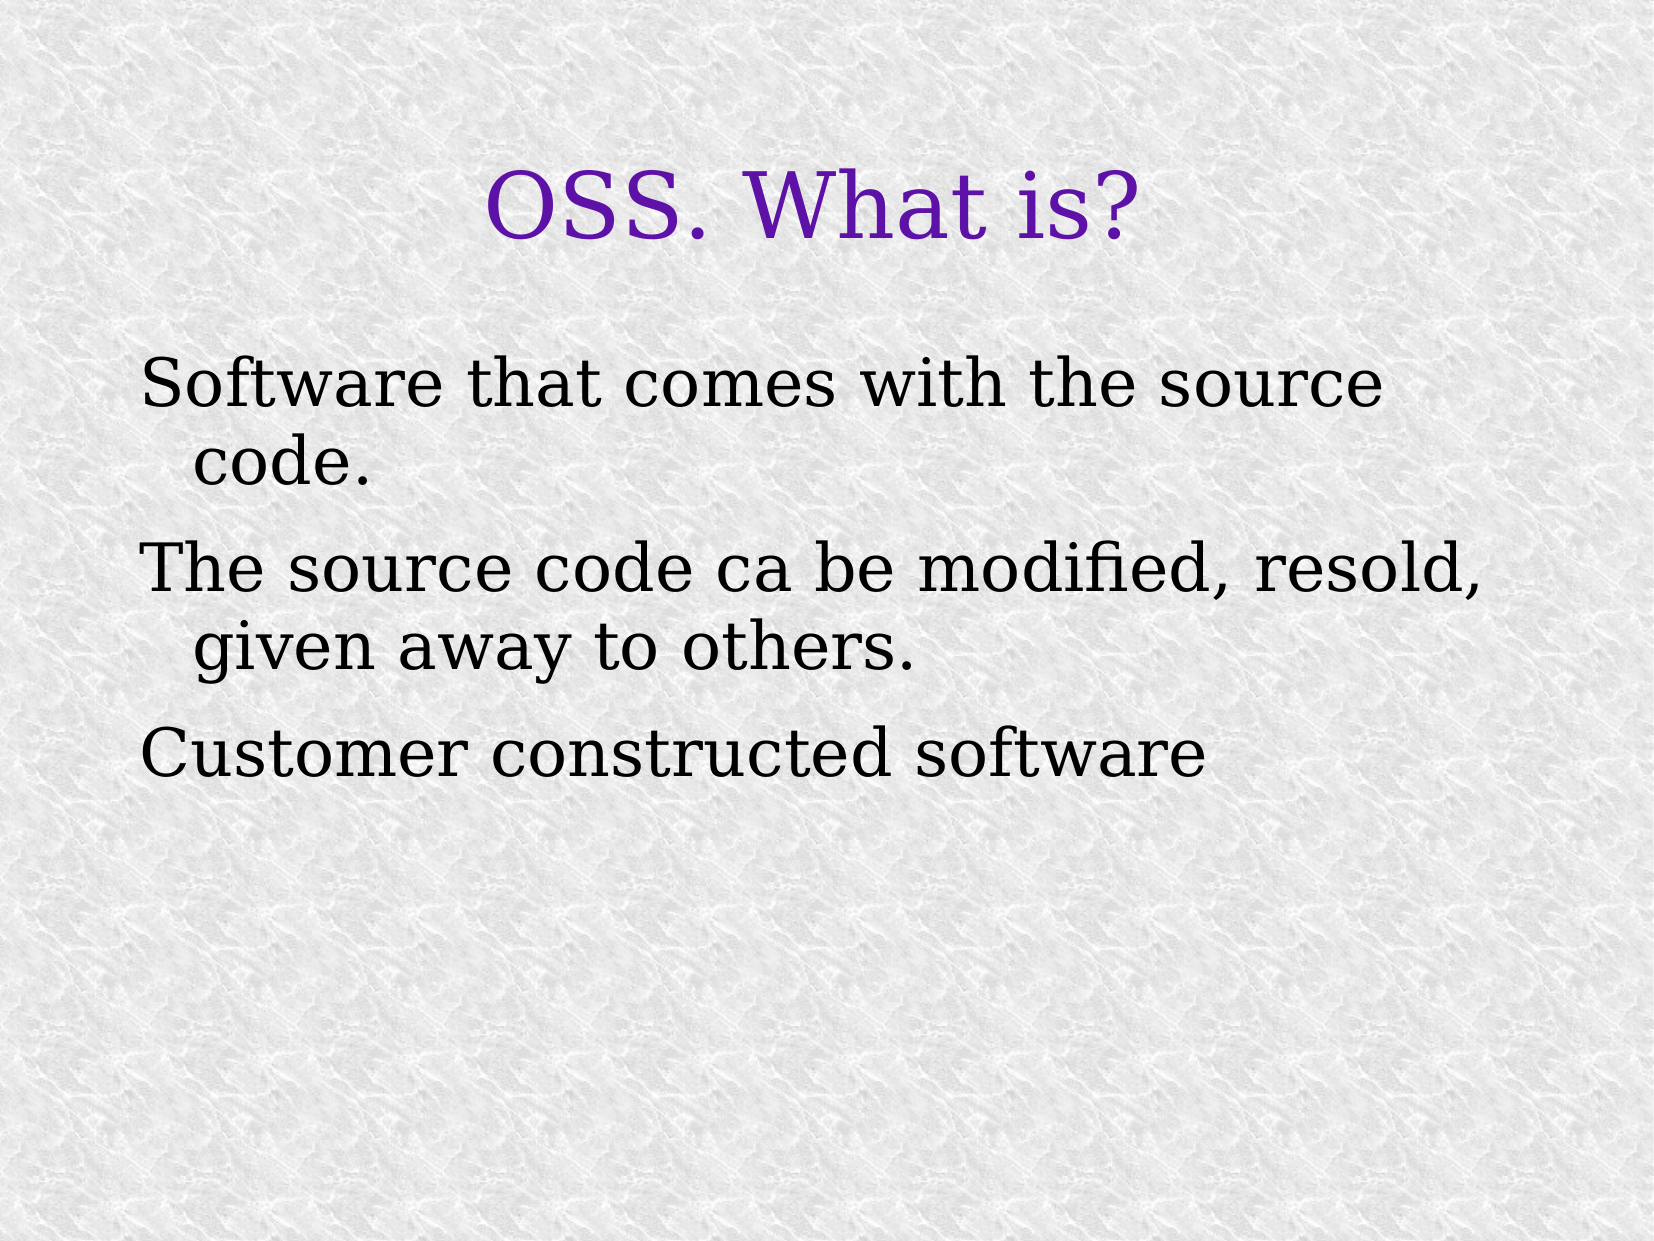

# OSS. What is?
Software that comes with the source code.
The source code ca be modified, resold, given away to others.
Customer constructed software